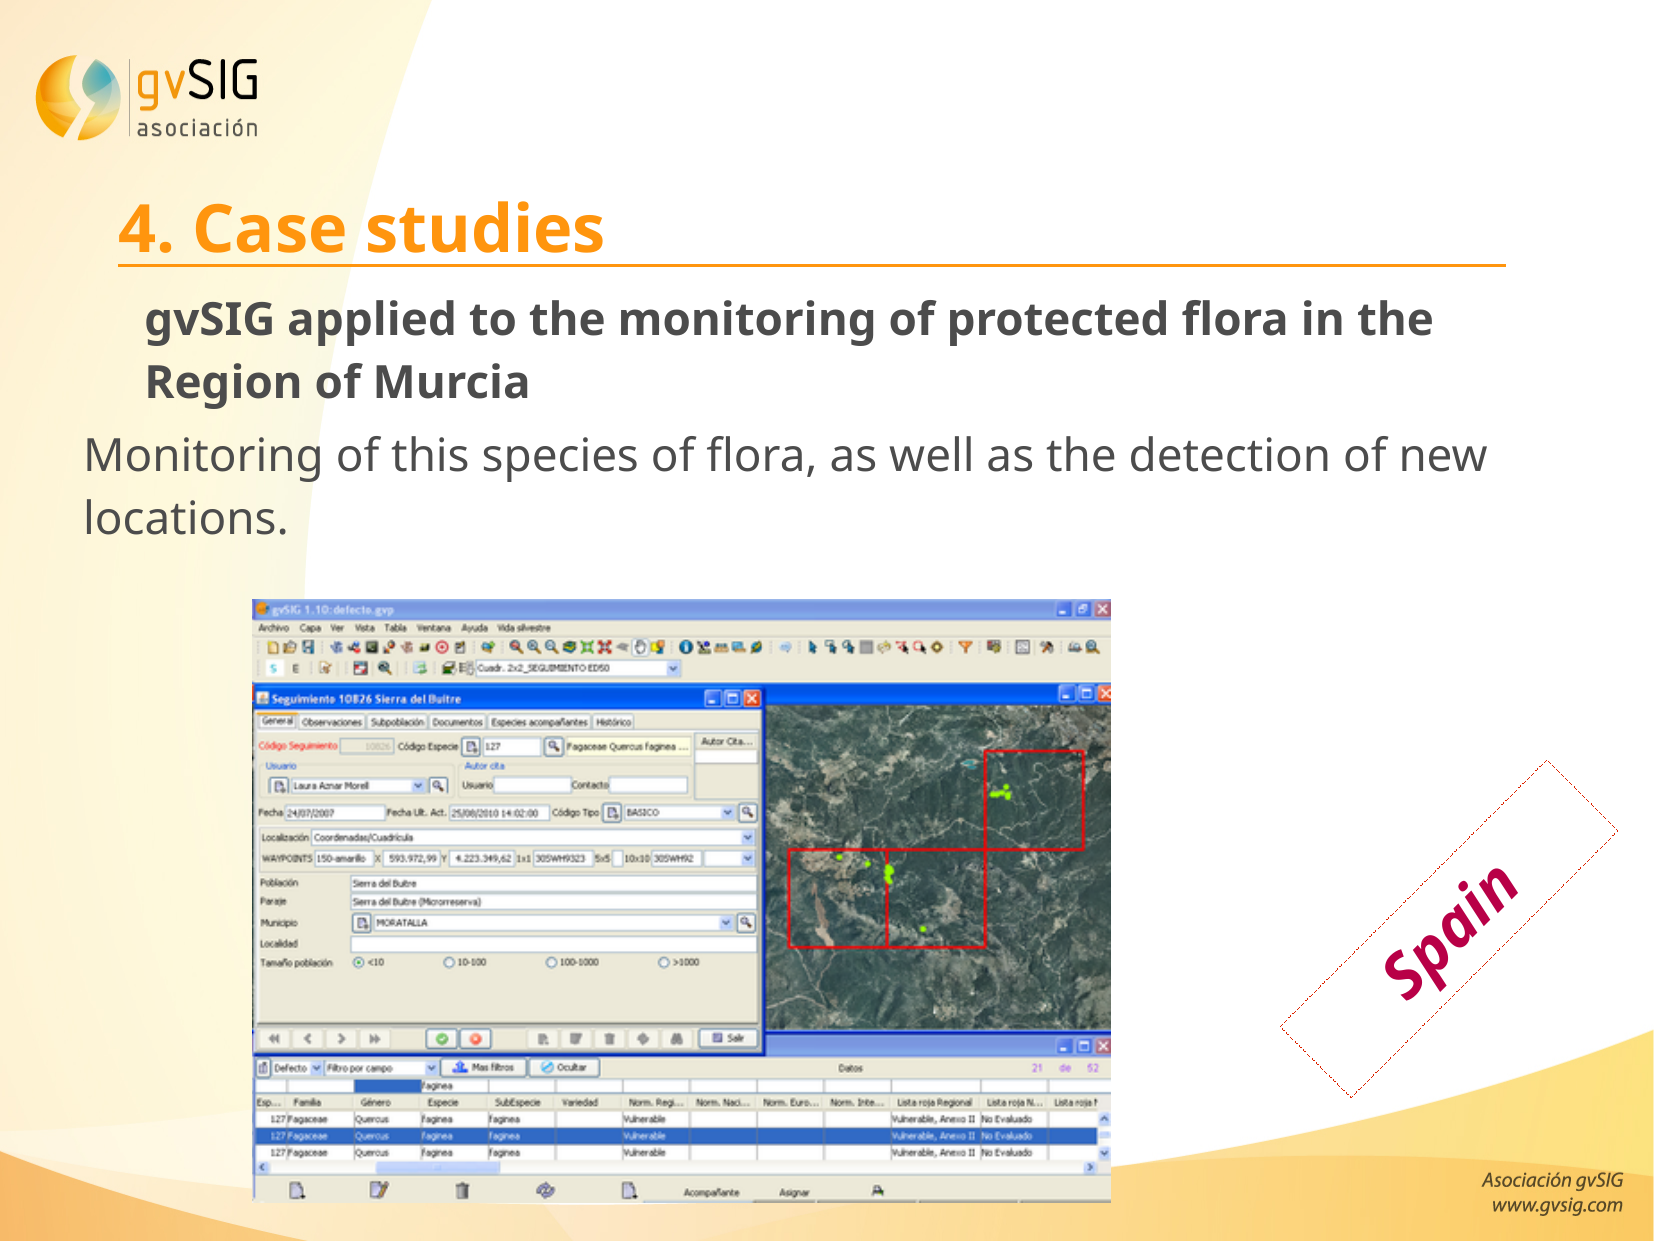

# 4. Case studies
gvSIG applied to the monitoring of protected flora in the Region of Murcia
Monitoring of this species of flora, as well as the detection of new locations.
Spain